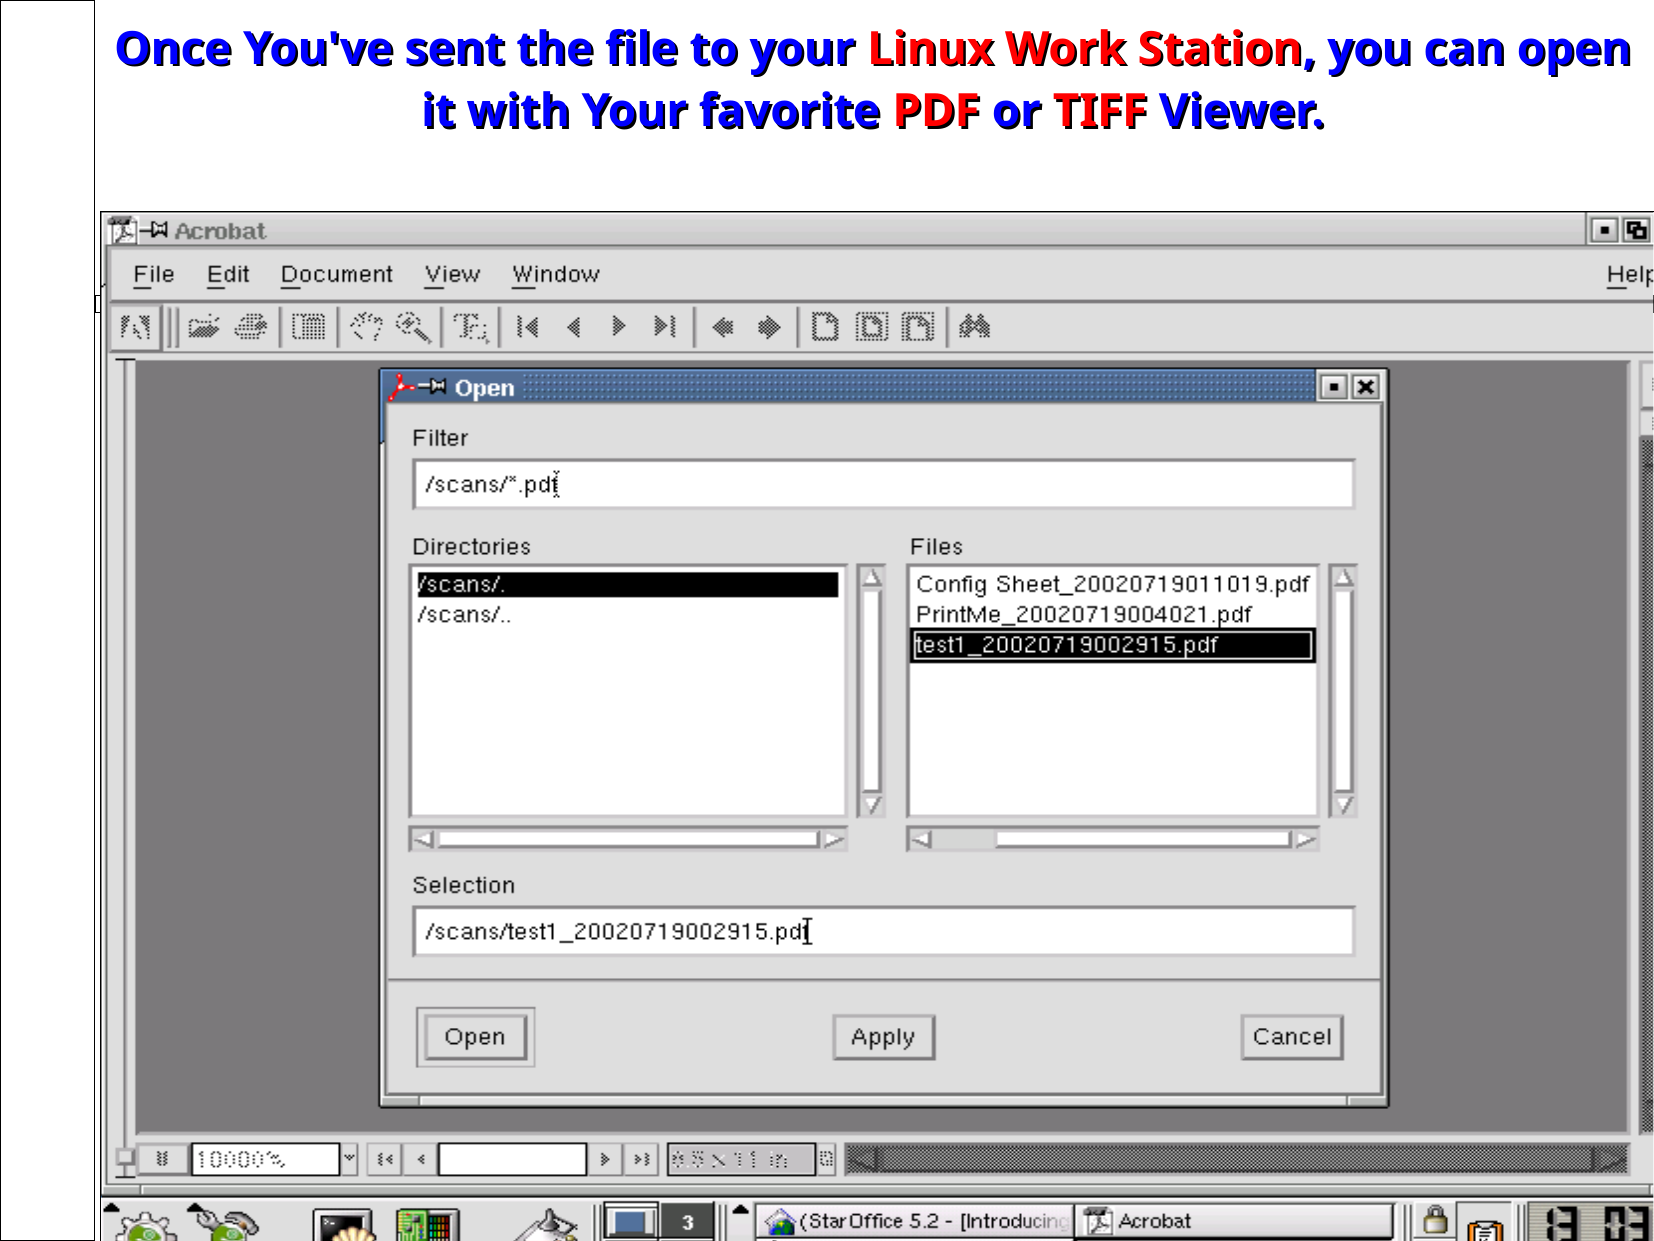

Once You've sent the file to your Linux Work Station, you can open it with Your favorite PDF or TIFF Viewer.